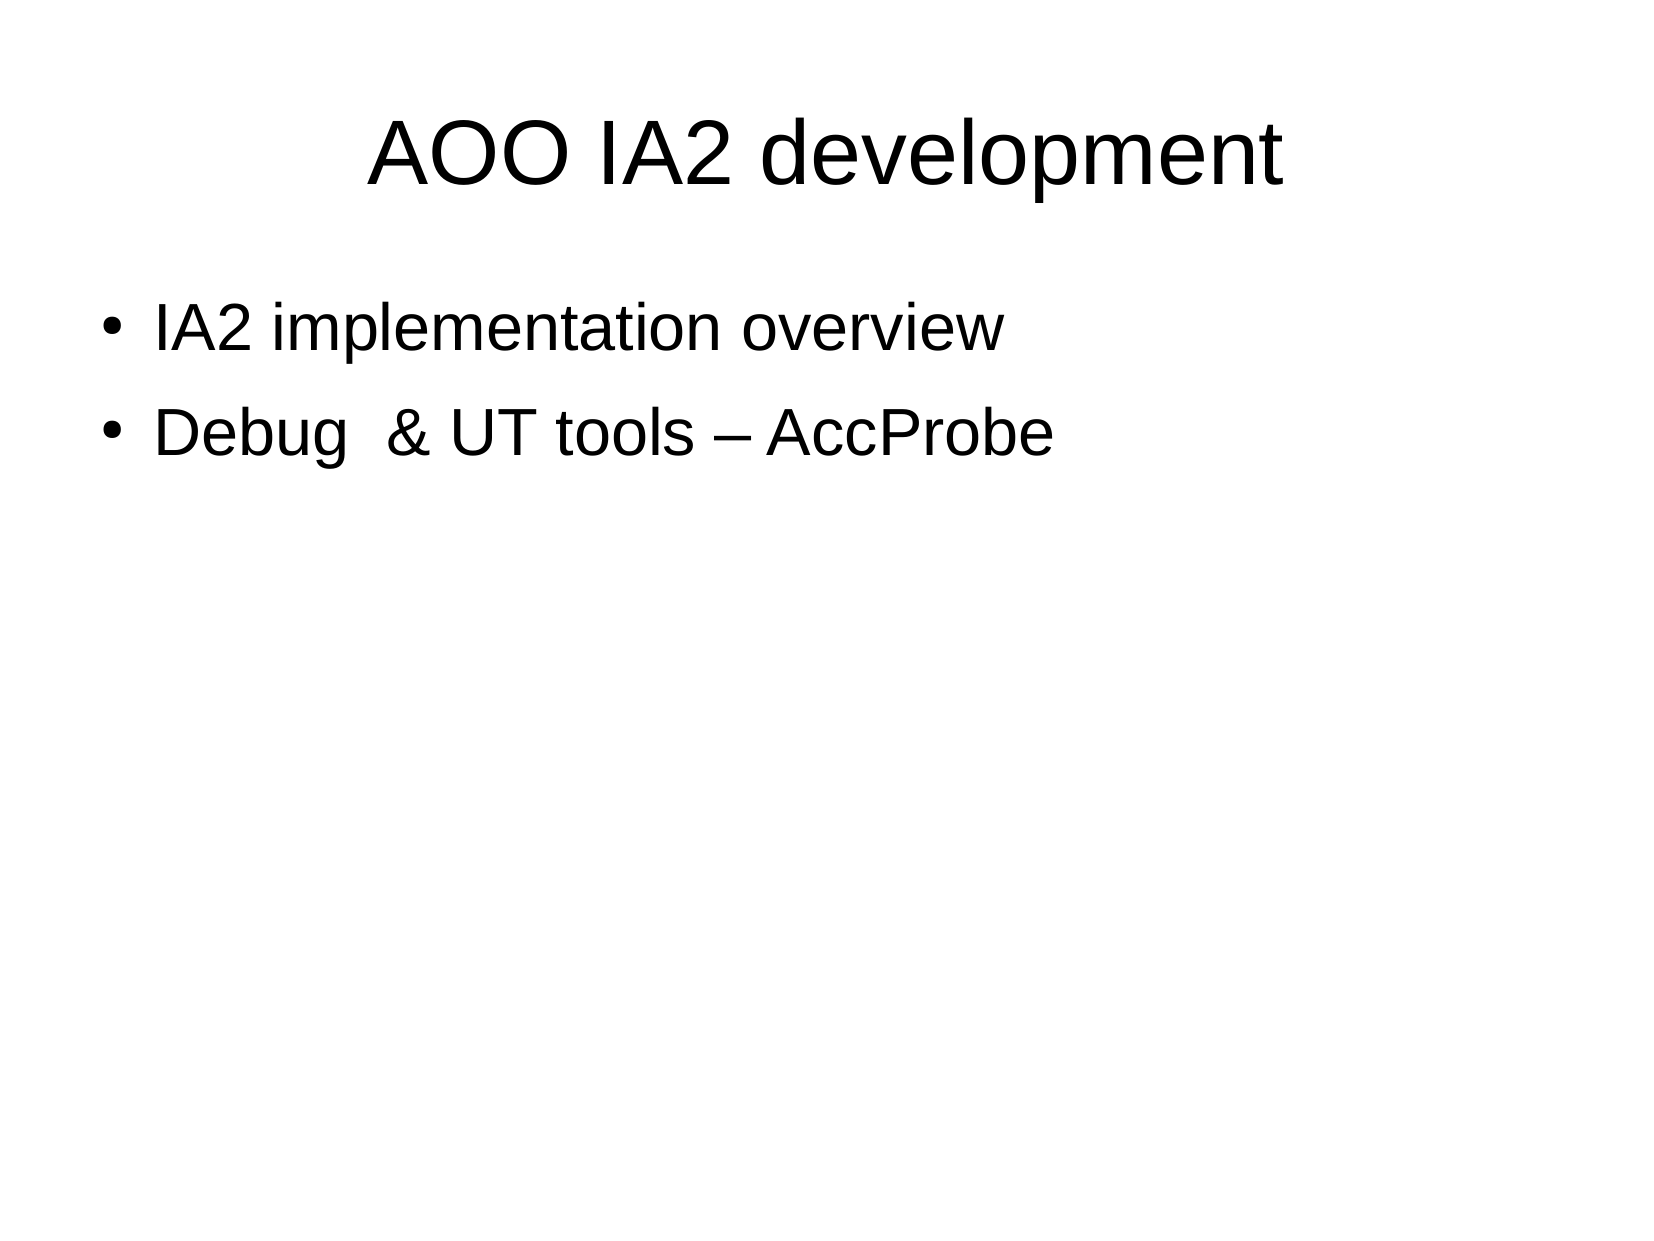

# AOO IA2 development
IA2 implementation overview
Debug & UT tools – AccProbe